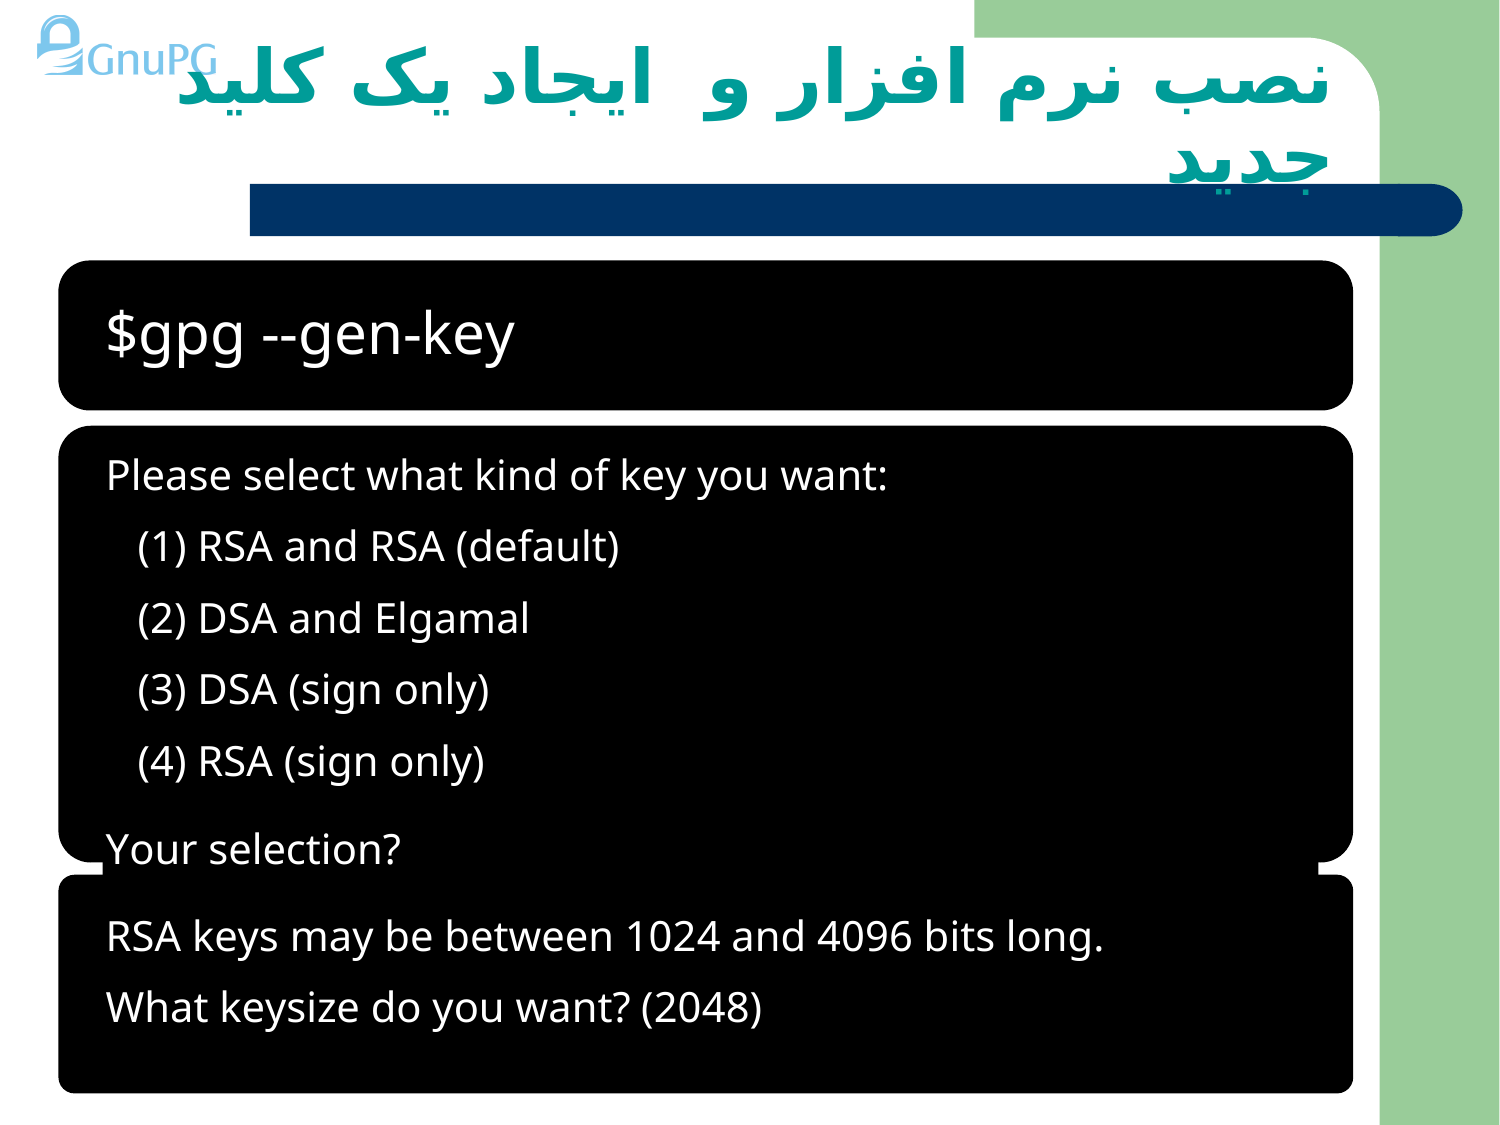

# نصب نرم افزار و ایجاد یک کلید جدید
$gpg --gen-key
Please select what kind of key you want:
 (1) RSA and RSA (default)
 (2) DSA and Elgamal
 (3) DSA (sign only)
 (4) RSA (sign only)
Your selection?
RSA keys may be between 1024 and 4096 bits long.
What keysize do you want? (2048)